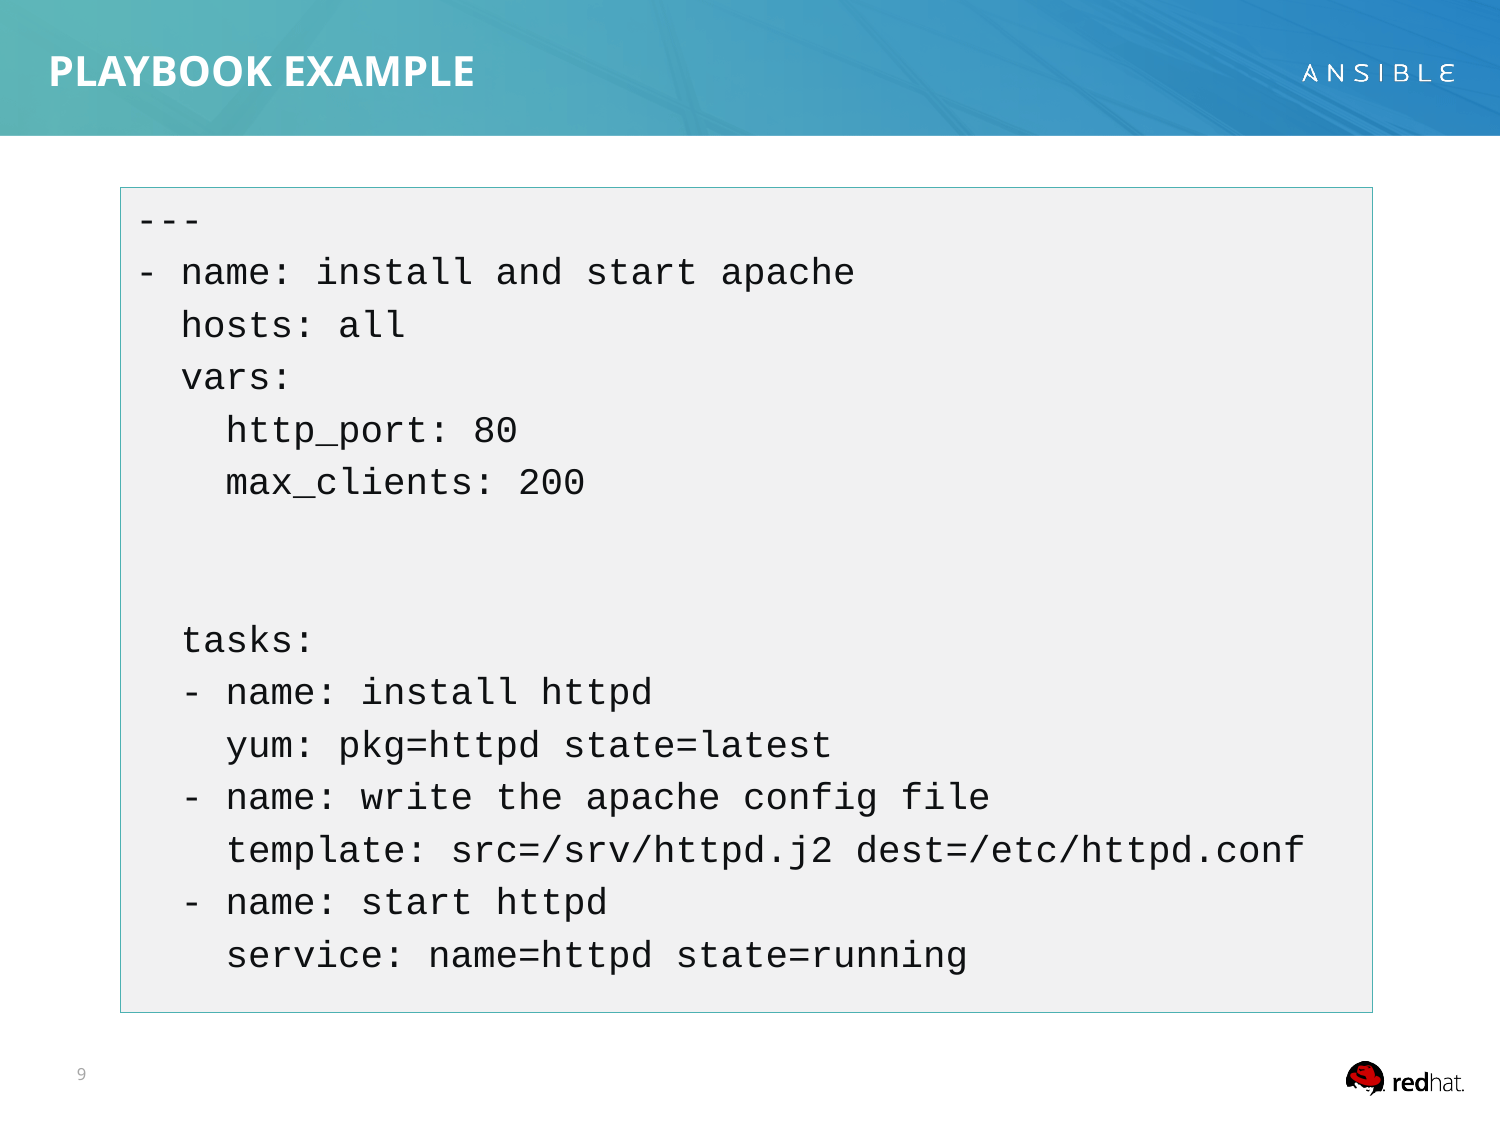

# PLAYBOOK EXAMPLE
---
- name: install and start apache
 hosts: all
 vars:
 http_port: 80
 max_clients: 200
 tasks:
 - name: install httpd
 yum: pkg=httpd state=latest
 - name: write the apache config file
 template: src=/srv/httpd.j2 dest=/etc/httpd.conf
 - name: start httpd
 service: name=httpd state=running